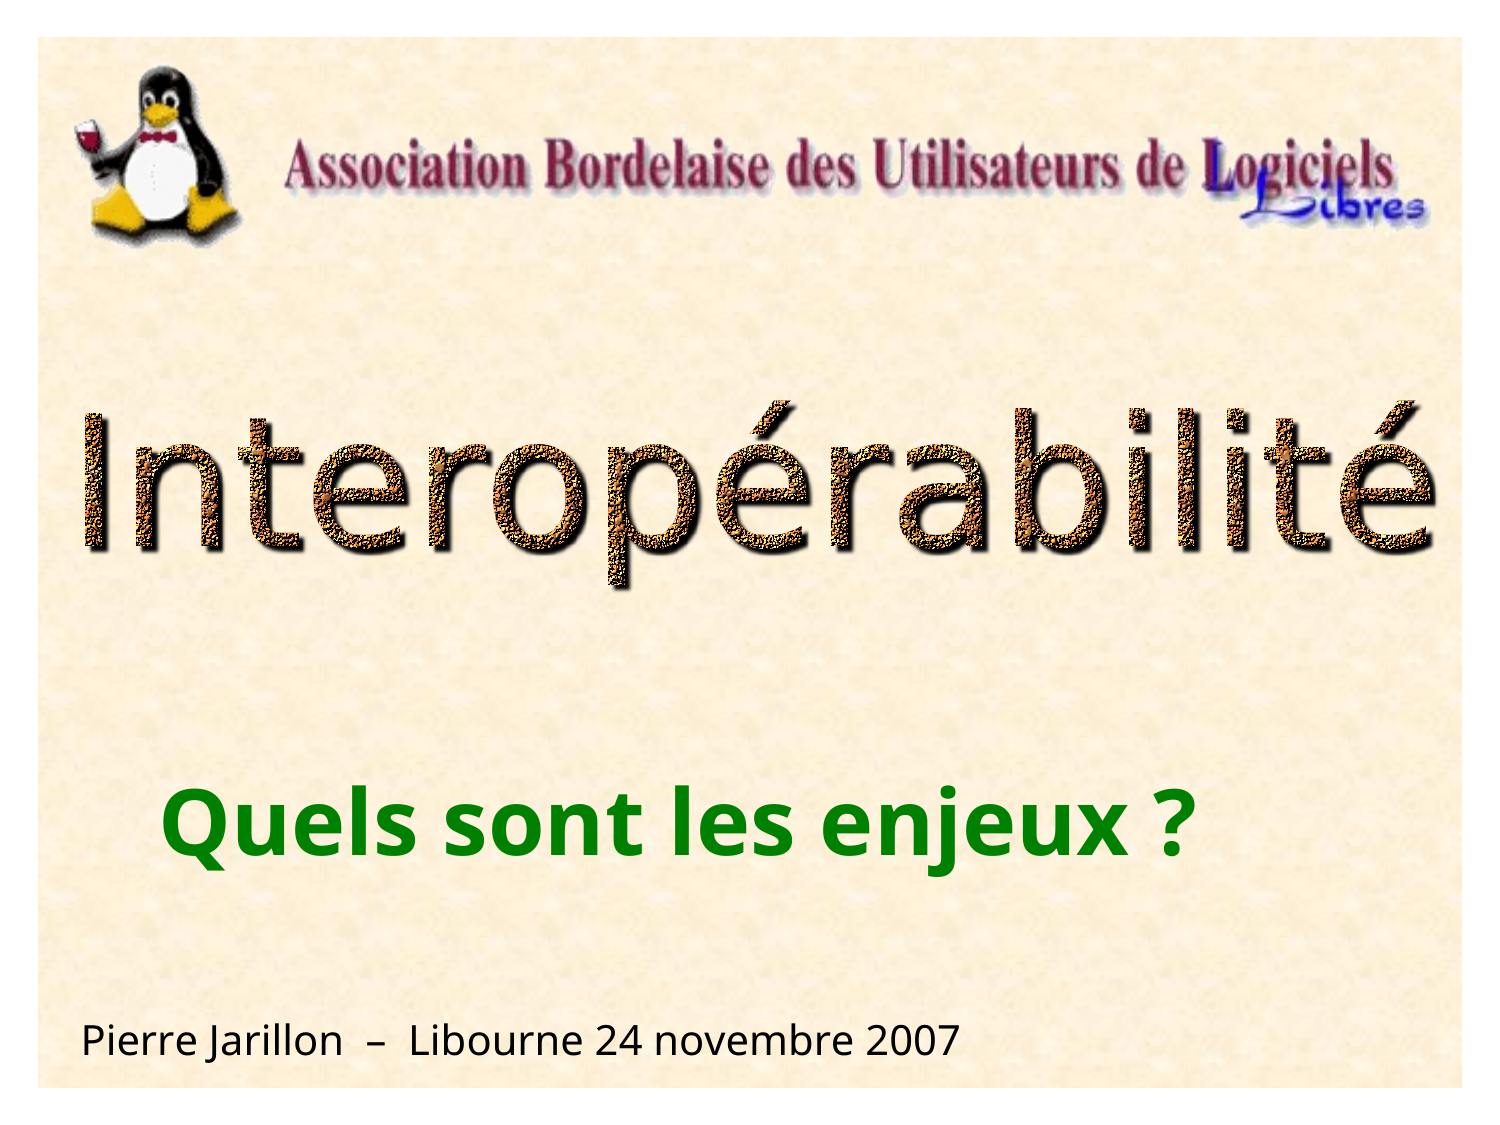

Quels sont les enjeux ?
 Pierre Jarillon – Libourne 24 novembre 2007